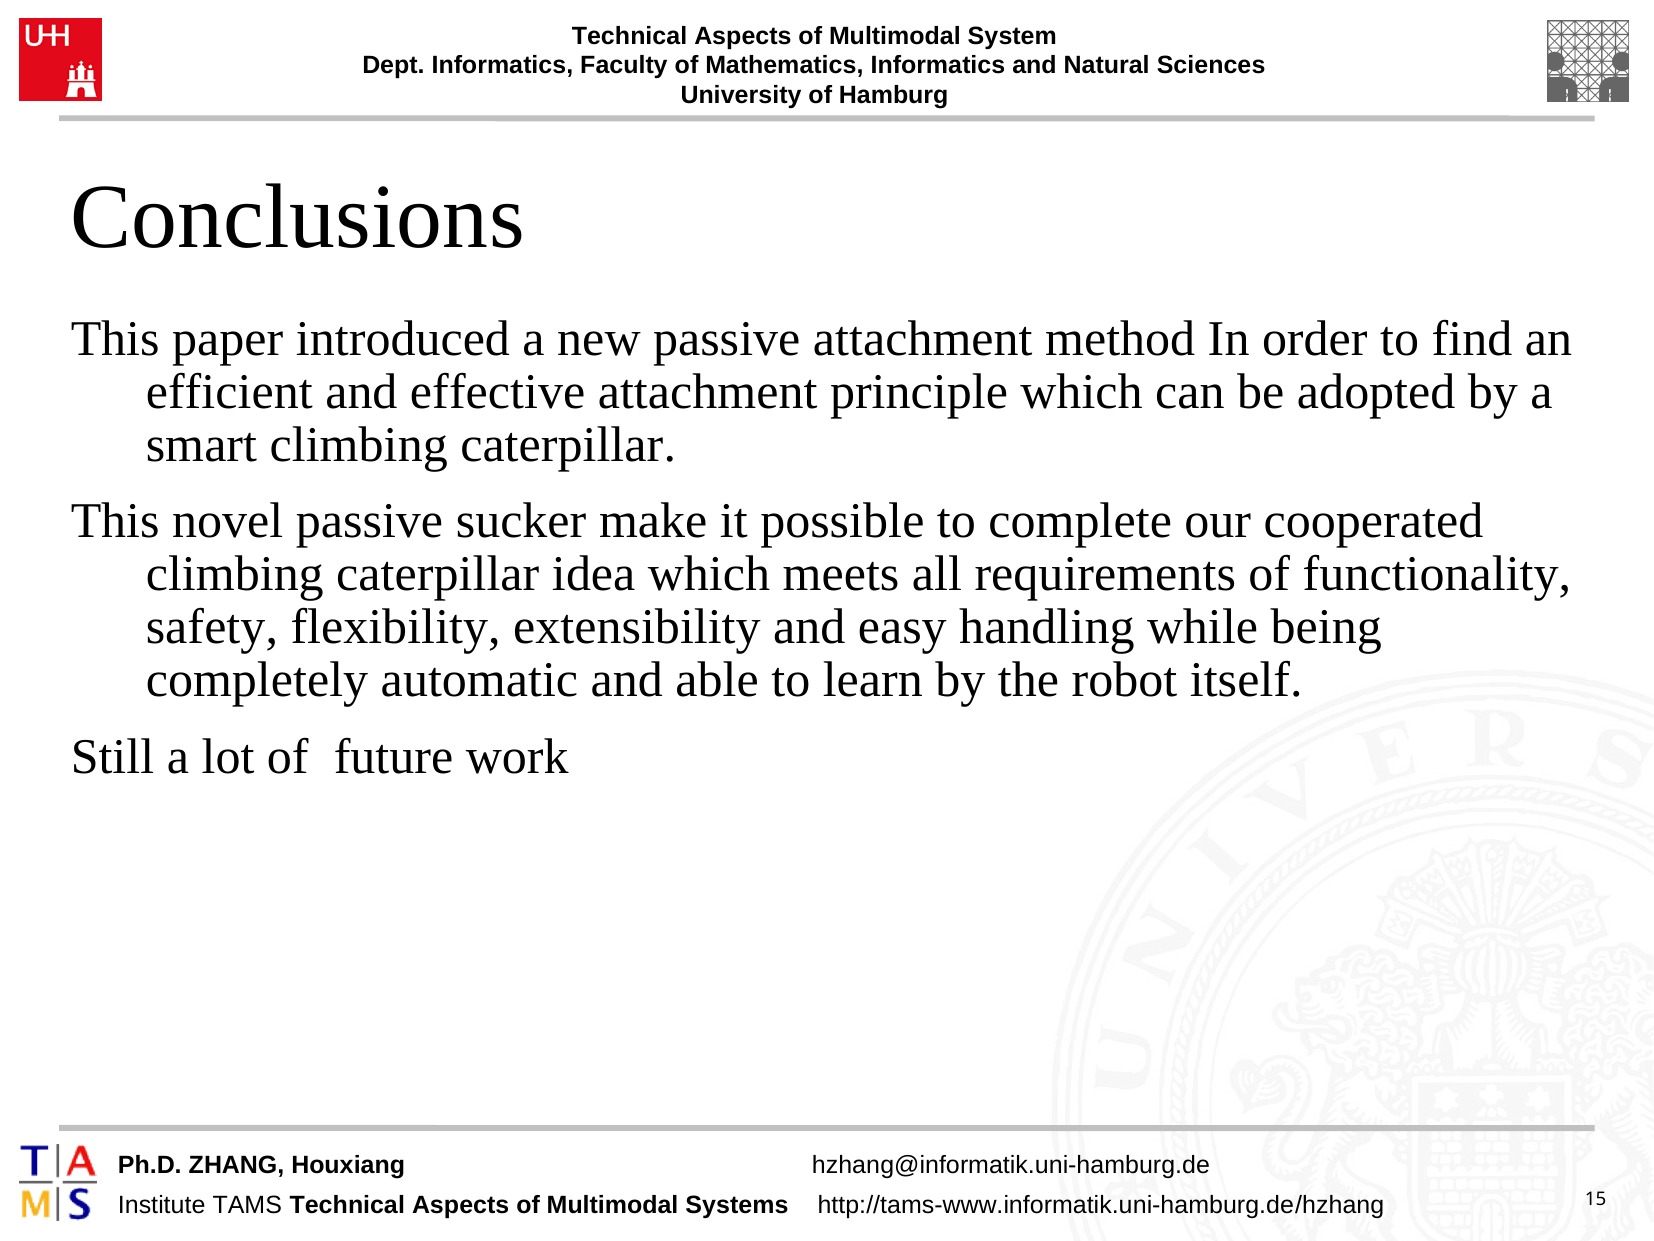

# Conclusions
This paper introduced a new passive attachment method In order to find an efficient and effective attachment principle which can be adopted by a smart climbing caterpillar.
This novel passive sucker make it possible to complete our cooperated climbing caterpillar idea which meets all requirements of functionality, safety, flexibility, extensibility and easy handling while being completely automatic and able to learn by the robot itself.
Still a lot of future work